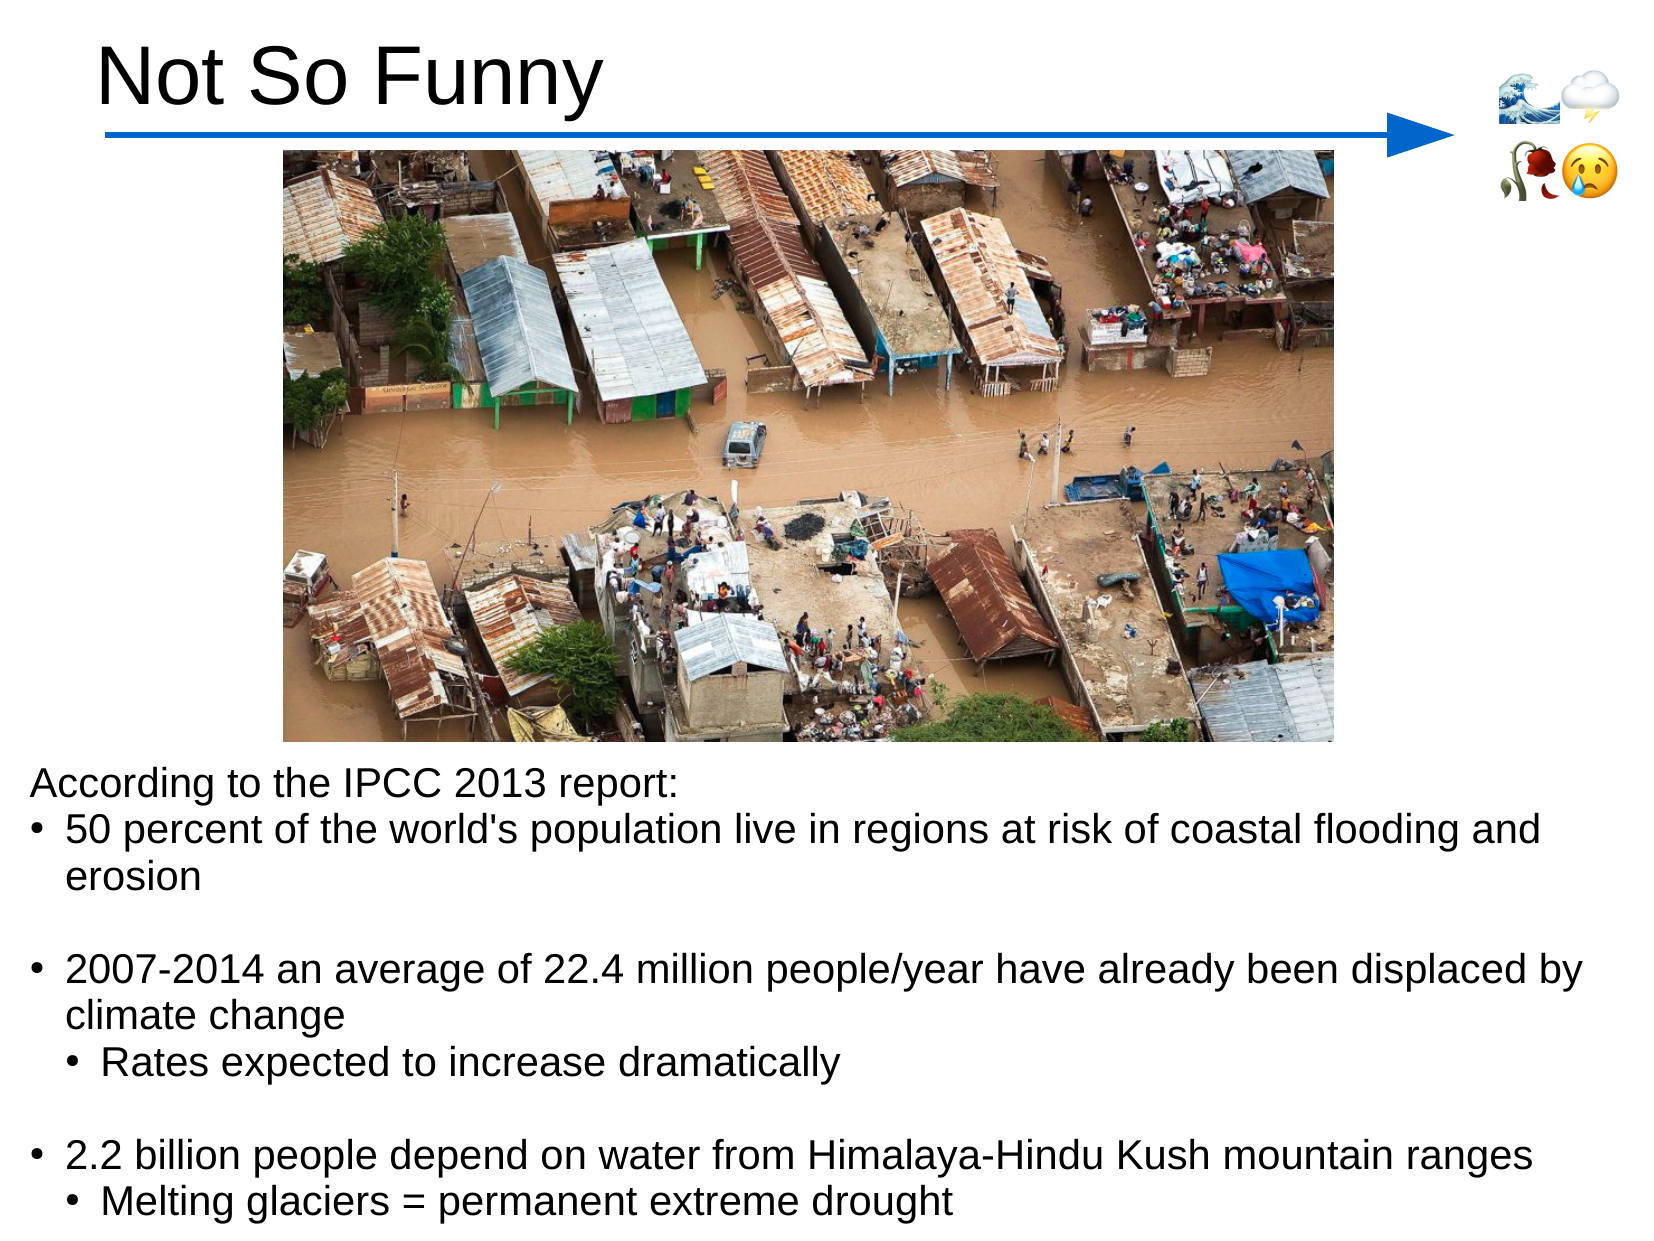

Not So Funny
According to the IPCC 2013 report:
50 percent of the world's population live in regions at risk of coastal flooding and erosion
2007-2014 an average of 22.4 million people/year have already been displaced by climate change
Rates expected to increase dramatically
2.2 billion people depend on water from Himalaya-Hindu Kush mountain ranges
Melting glaciers = permanent extreme drought